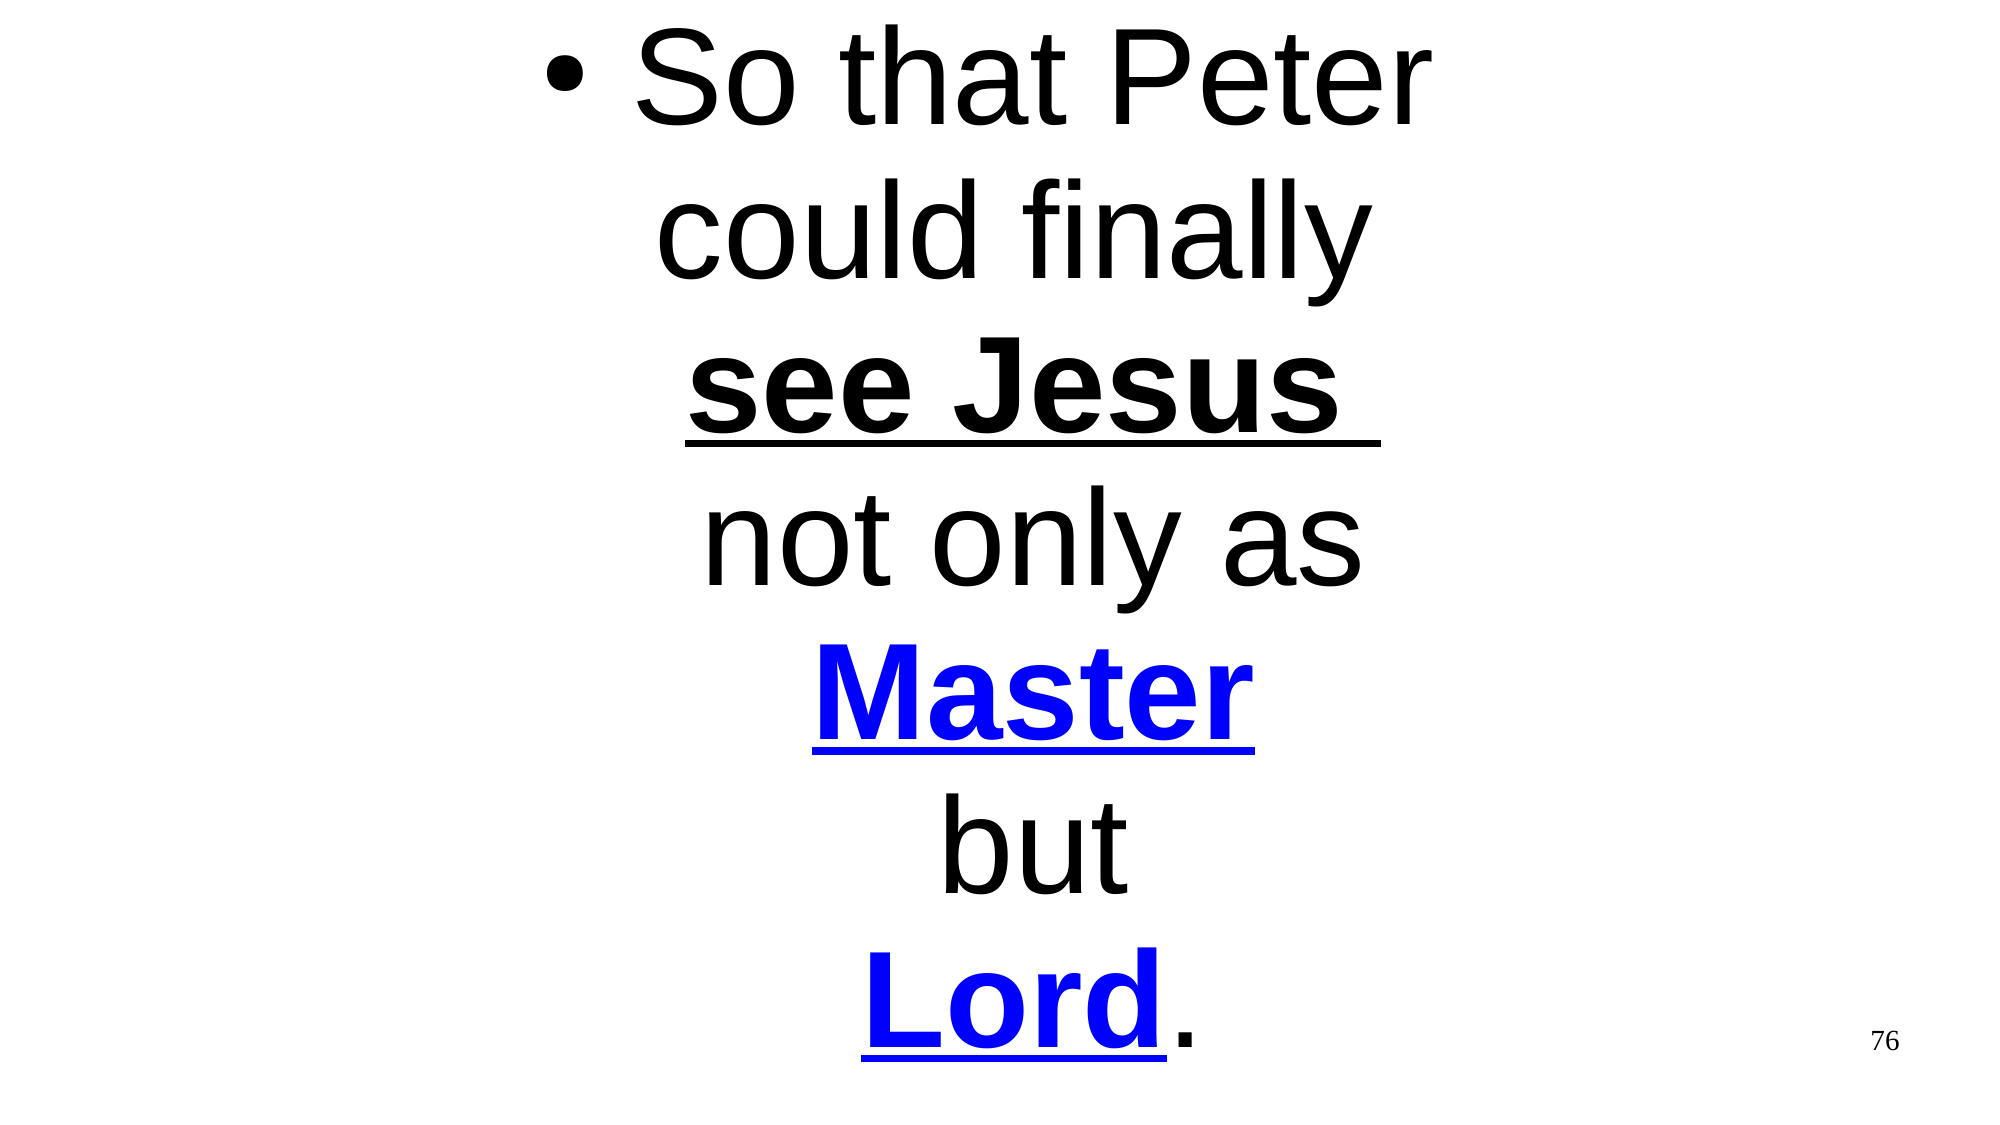

# So that Peter could finally see Jesus not only as Master but Lord.
76